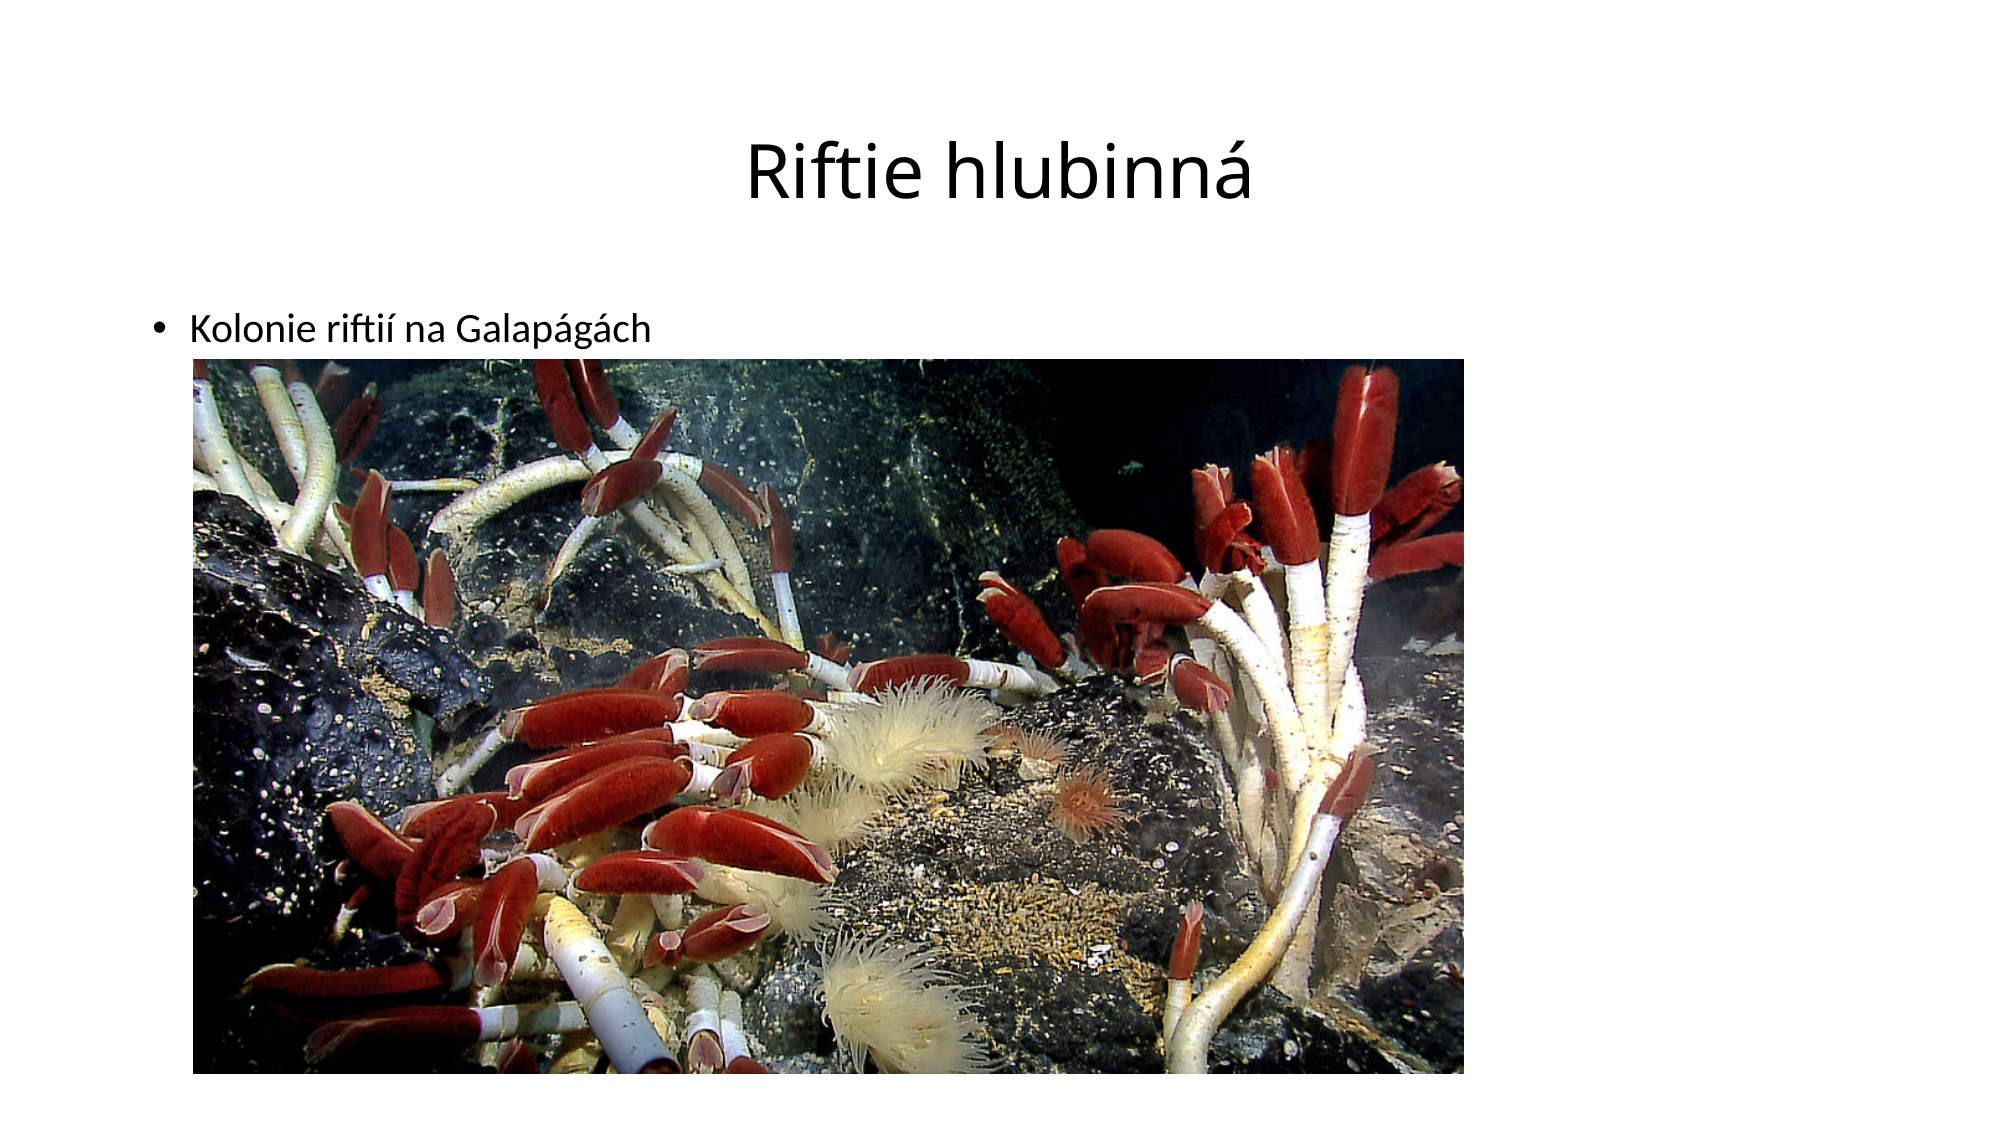

# Riftie hlubinná
Kolonie riftií na Galapágách